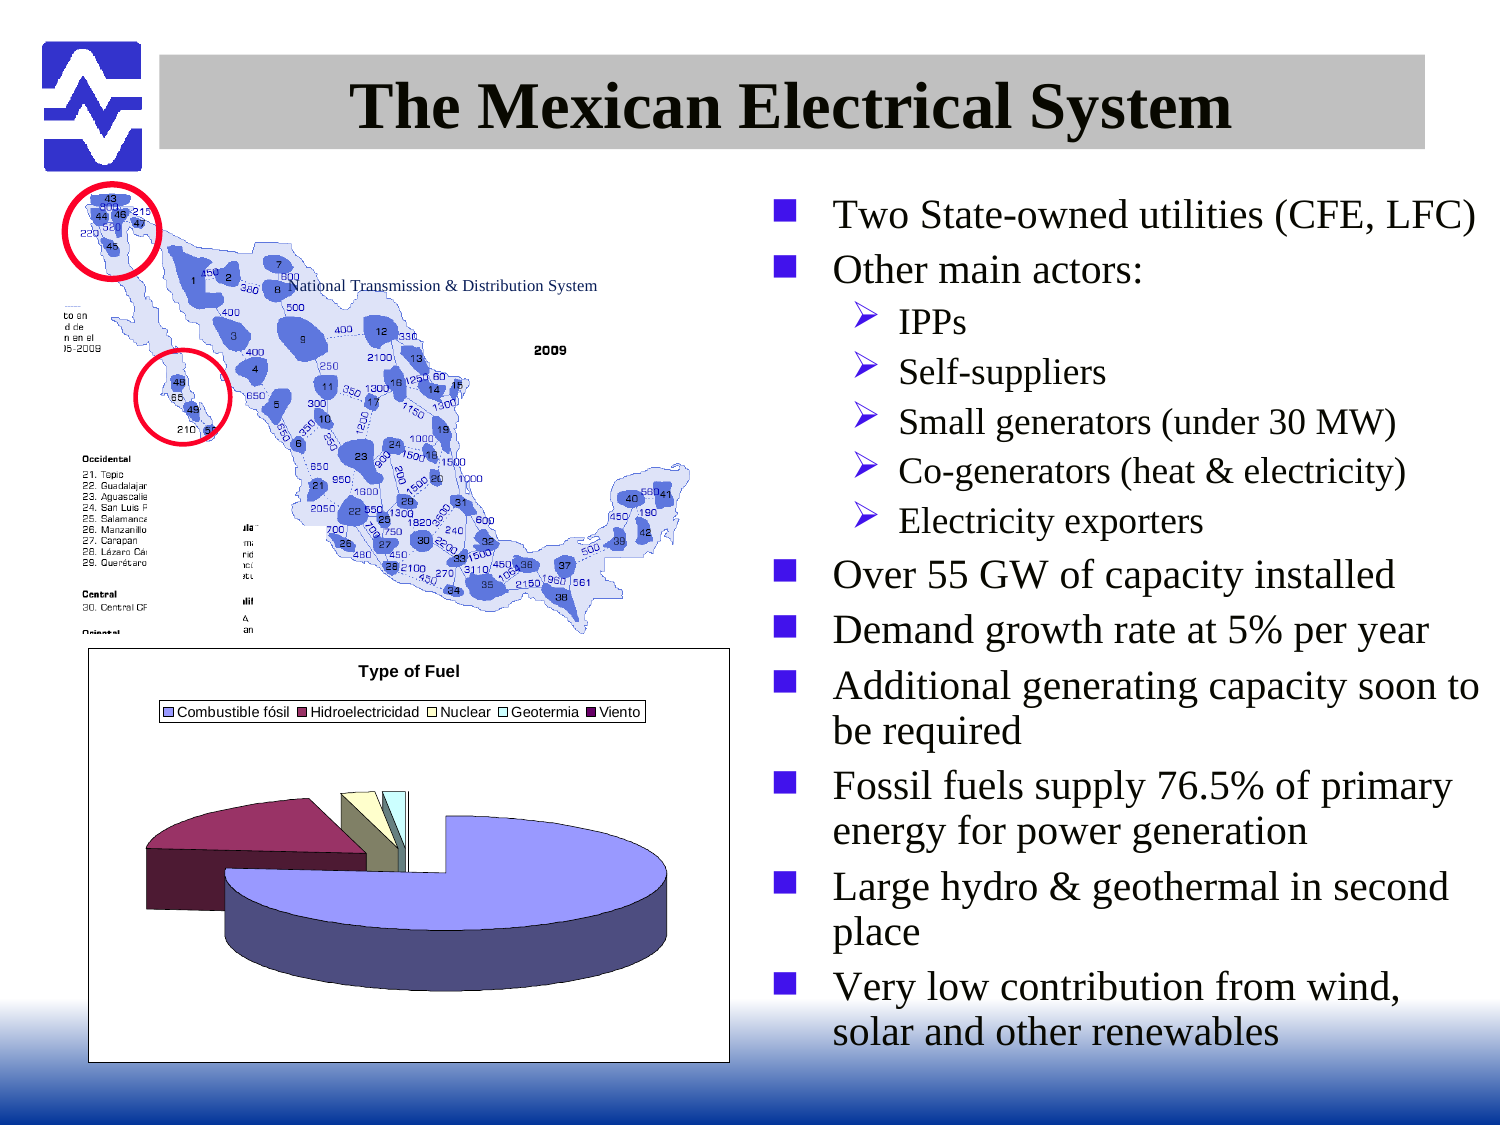

# The Mexican Electrical System
Two State-owned utilities (CFE, LFC)
Other main actors:
IPPs
Self-suppliers
Small generators (under 30 MW)
Co-generators (heat & electricity)
Electricity exporters
Over 55 GW of capacity installed
Demand growth rate at 5% per year
Additional generating capacity soon to be required
Fossil fuels supply 76.5% of primary energy for power generation
Large hydro & geothermal in second place
Very low contribution from wind, solar and other renewables
National Transmission & Distribution System